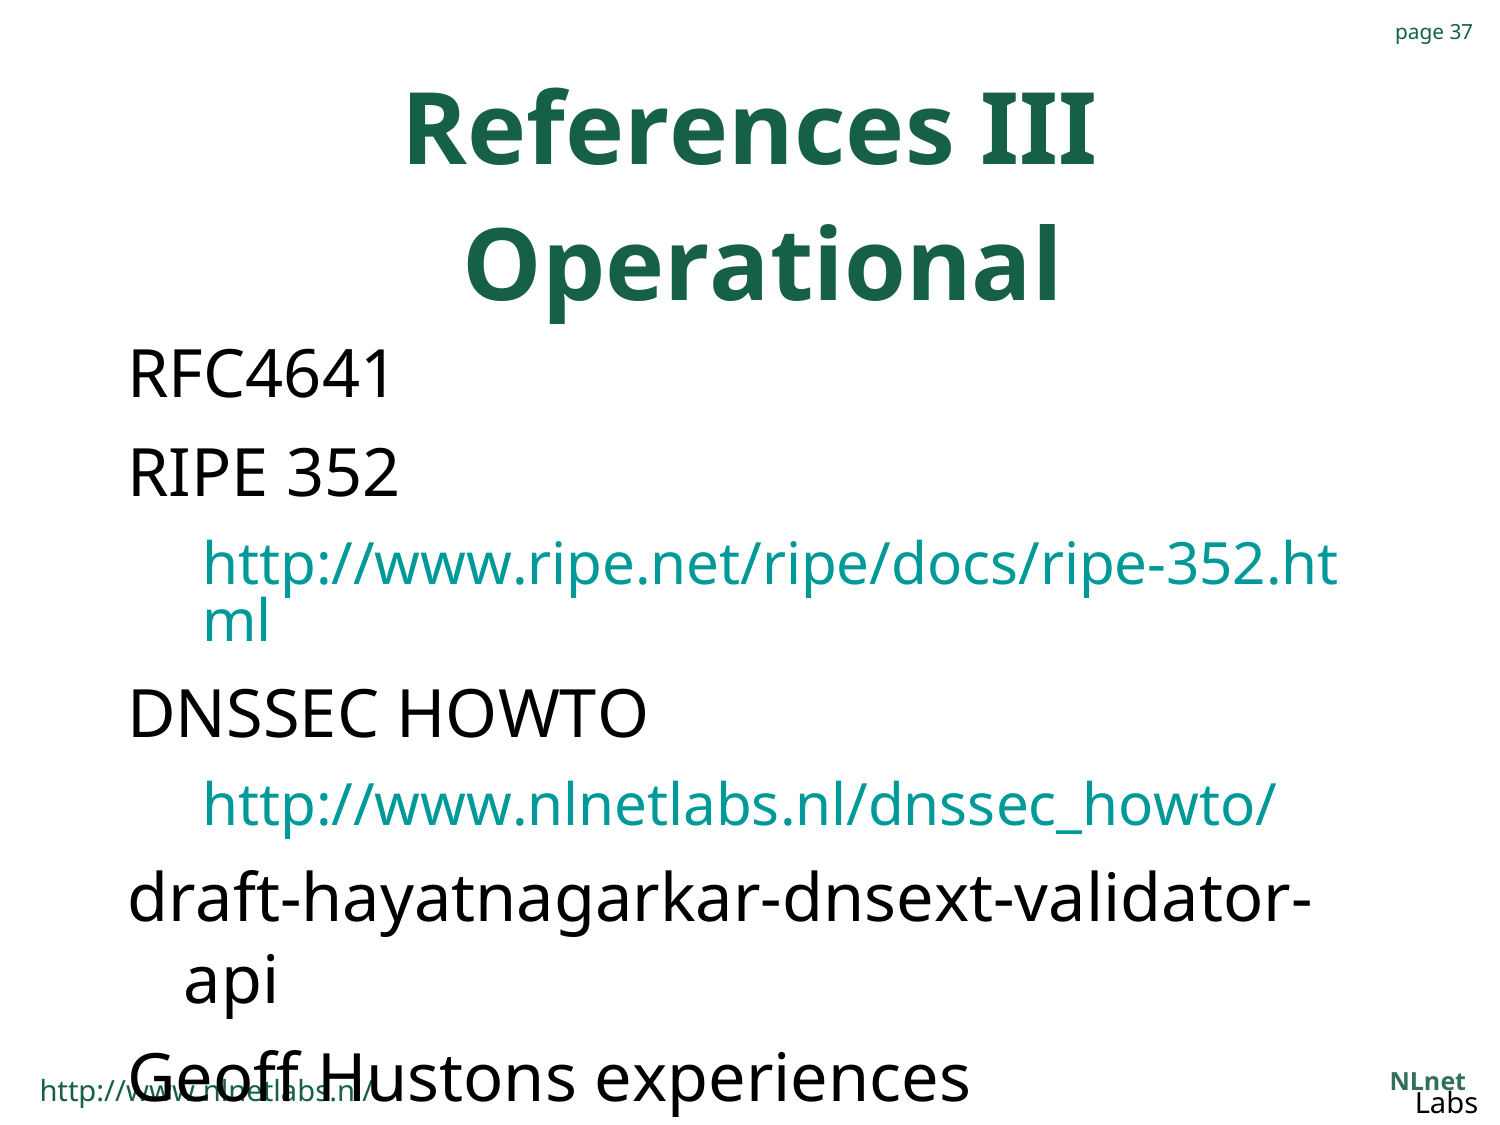

# References III Operational
RFC4641
RIPE 352
http://www.ripe.net/ripe/docs/ripe-352.html
DNSSEC HOWTO
http://www.nlnetlabs.nl/dnssec_howto/
draft-hayatnagarkar-dnsext-validator-api
Geoff Hustons experiences
ispcolumn.isoc.org or www.potaroo.net